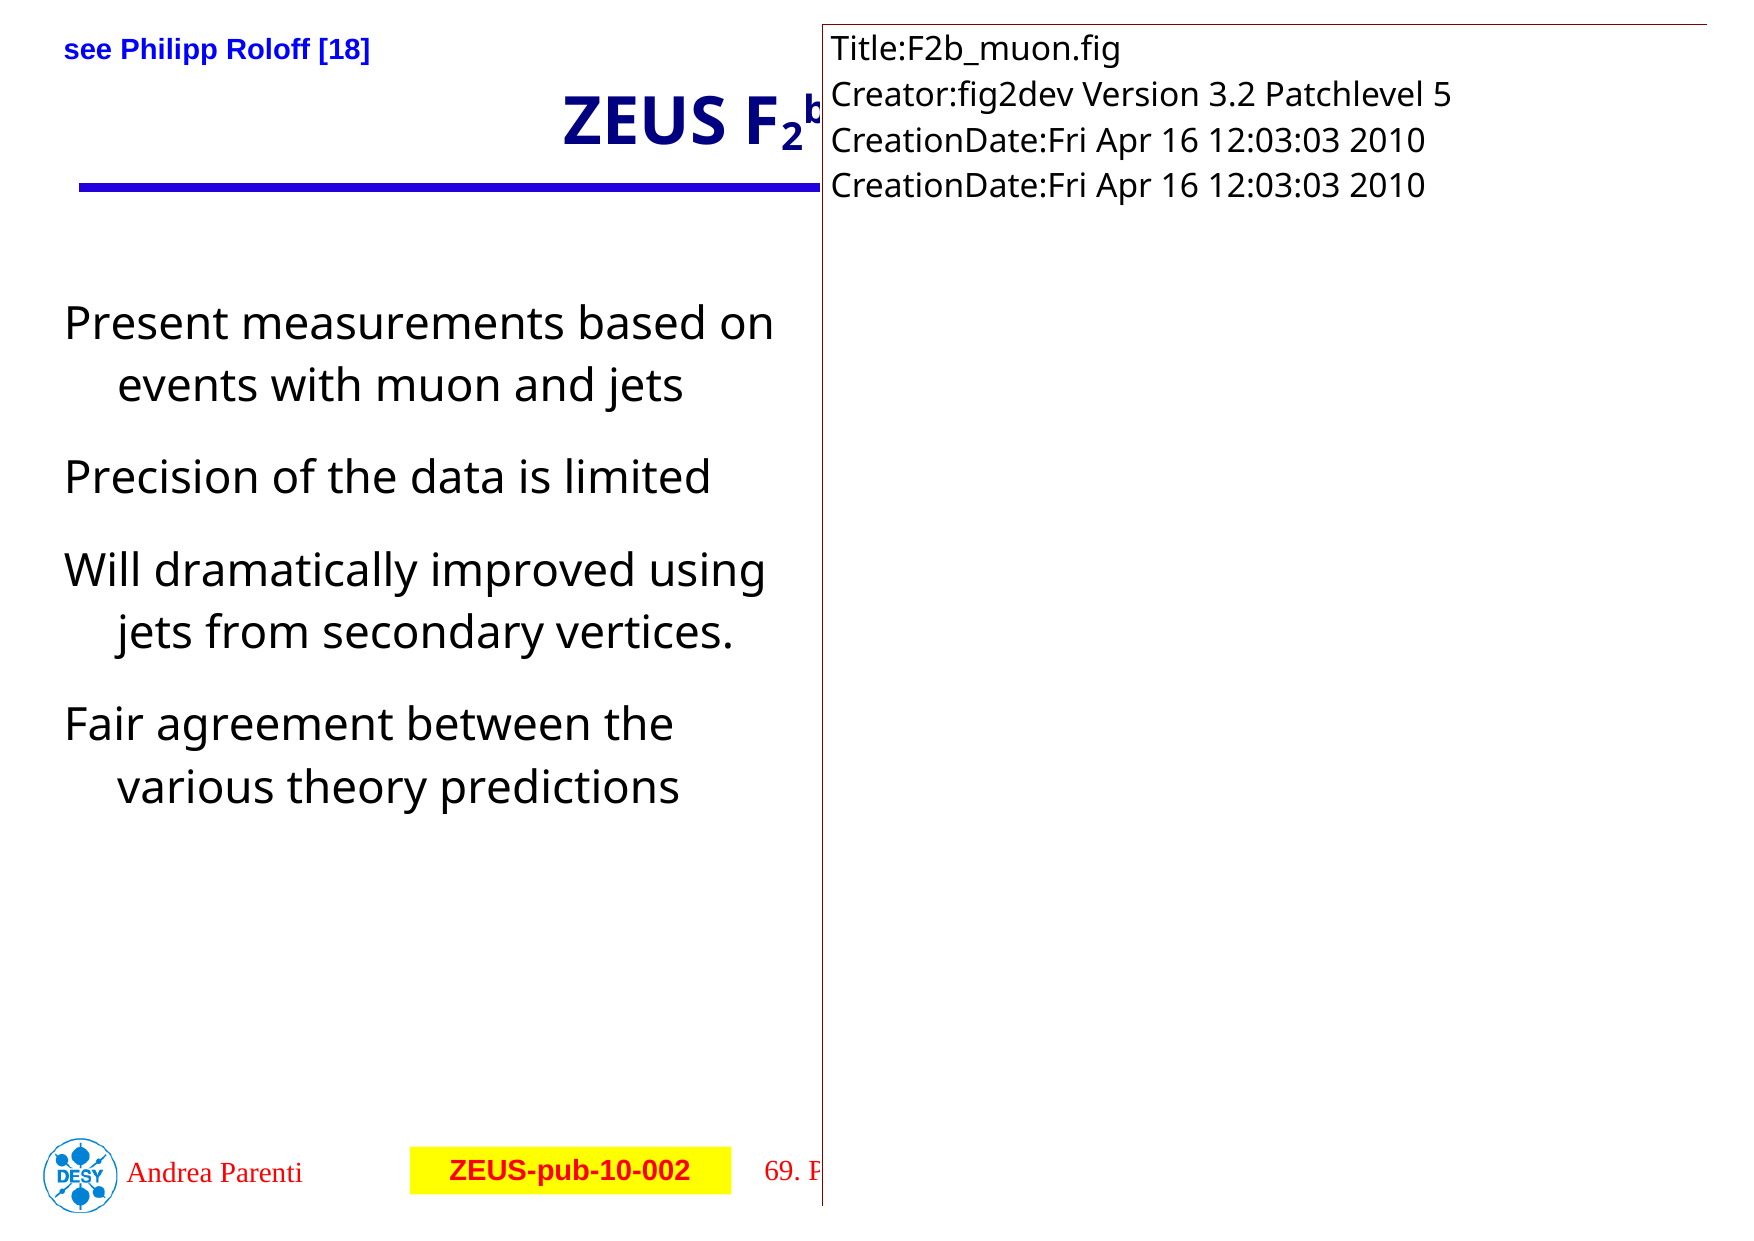

see Philipp Roloff [18]
# ZEUS F2b
Present measurements based on events with muon and jets
Precision of the data is limited
Will dramatically improved using jets from secondary vertices.
Fair agreement between the various theory predictions
 ZEUS-pub-10-002